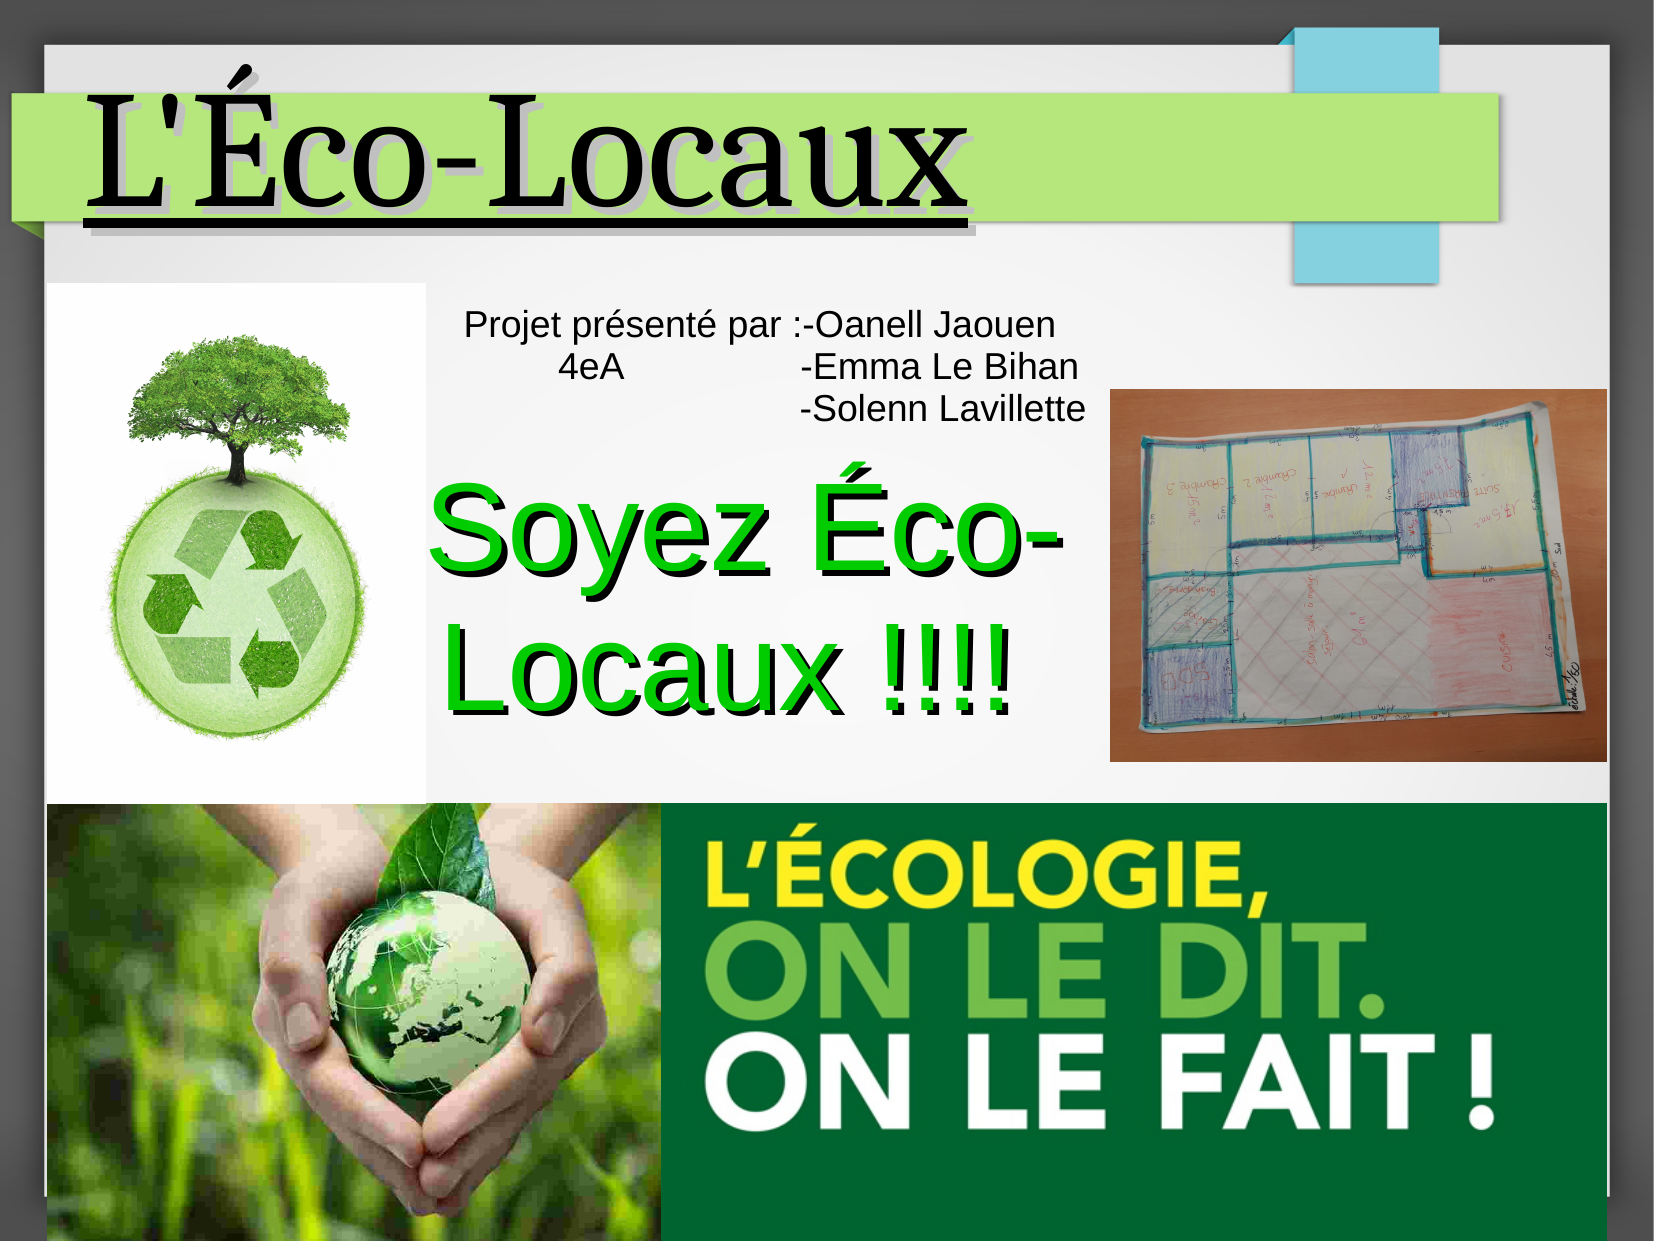

# L'Éco-Locaux
Projet présenté par :-Oanell Jaouen
 4eA -Emma Le Bihan
 -Solenn Lavillette
Soyez Éco-Locaux !!!!